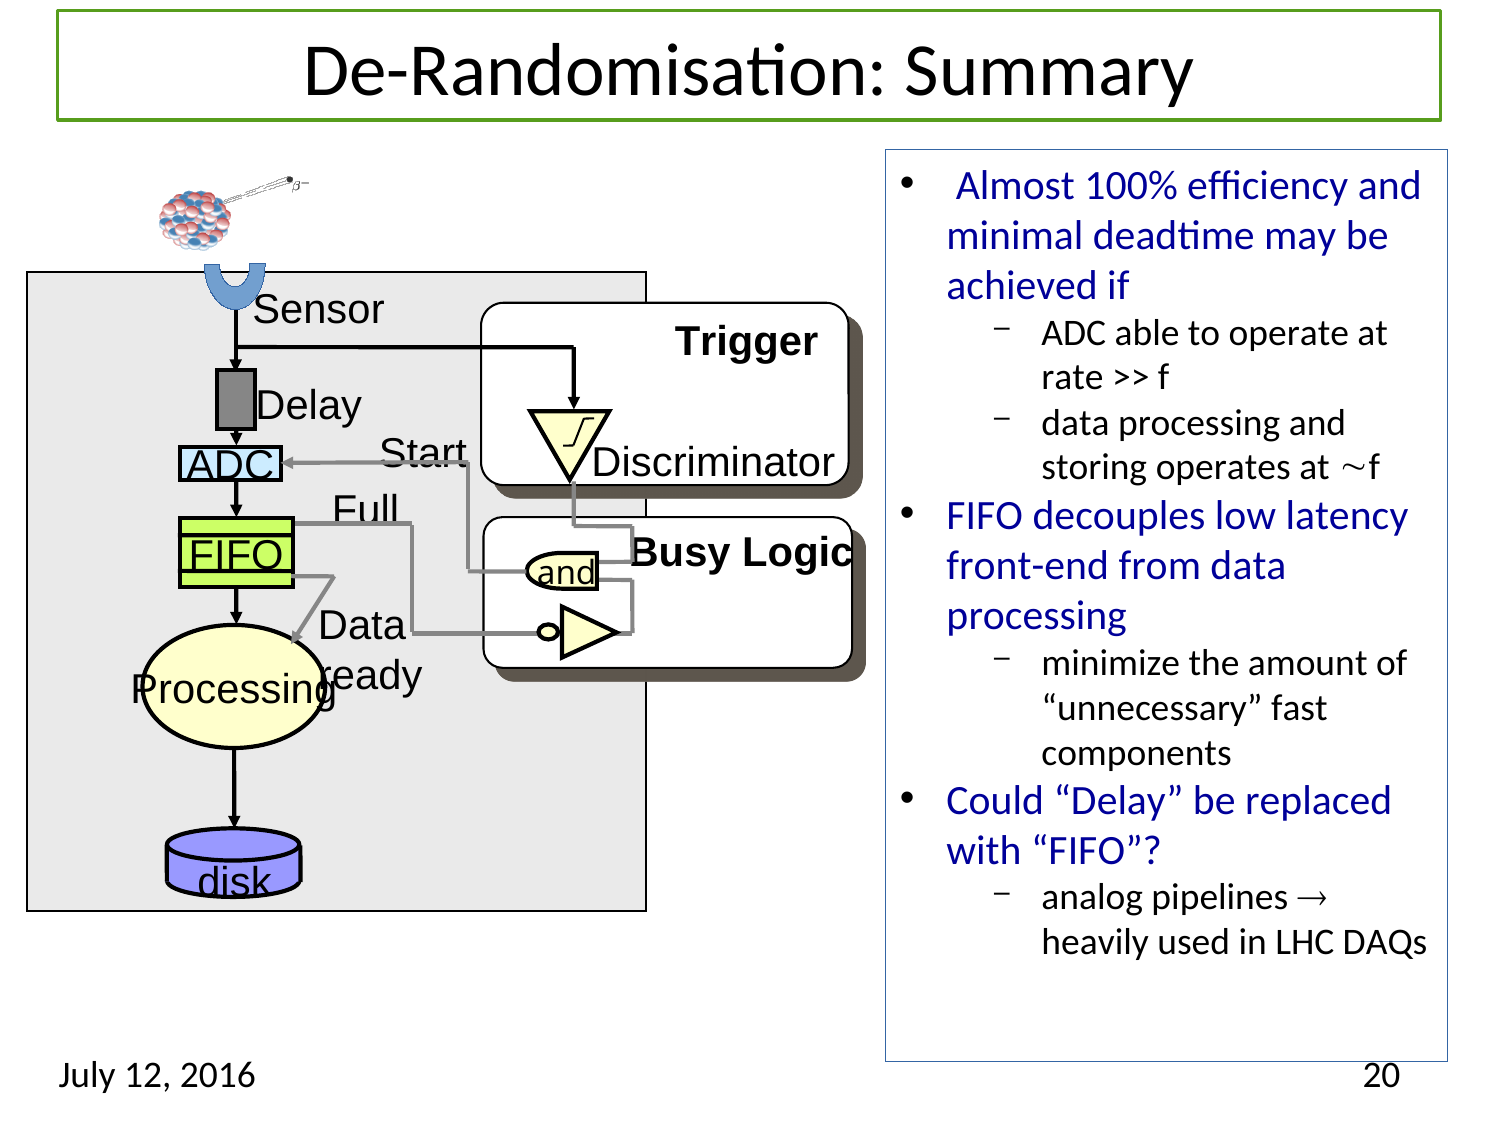

# De-Randomisation: Summary
 Almost 100% efficiency and minimal deadtime may be achieved if
ADC able to operate at rate >> f
data processing and storing operates at ~f
FIFO decouples low latency front-end from data processing
minimize the amount of “unnecessary” fast components
Could “Delay” be replaced with “FIFO”?
analog pipelines  heavily used in LHC DAQs
Sensor
Trigger
Delay
Start
Discriminator
ADC
Full
Busy Logic
FIFO
and
Data
ready
Processing
disk
20